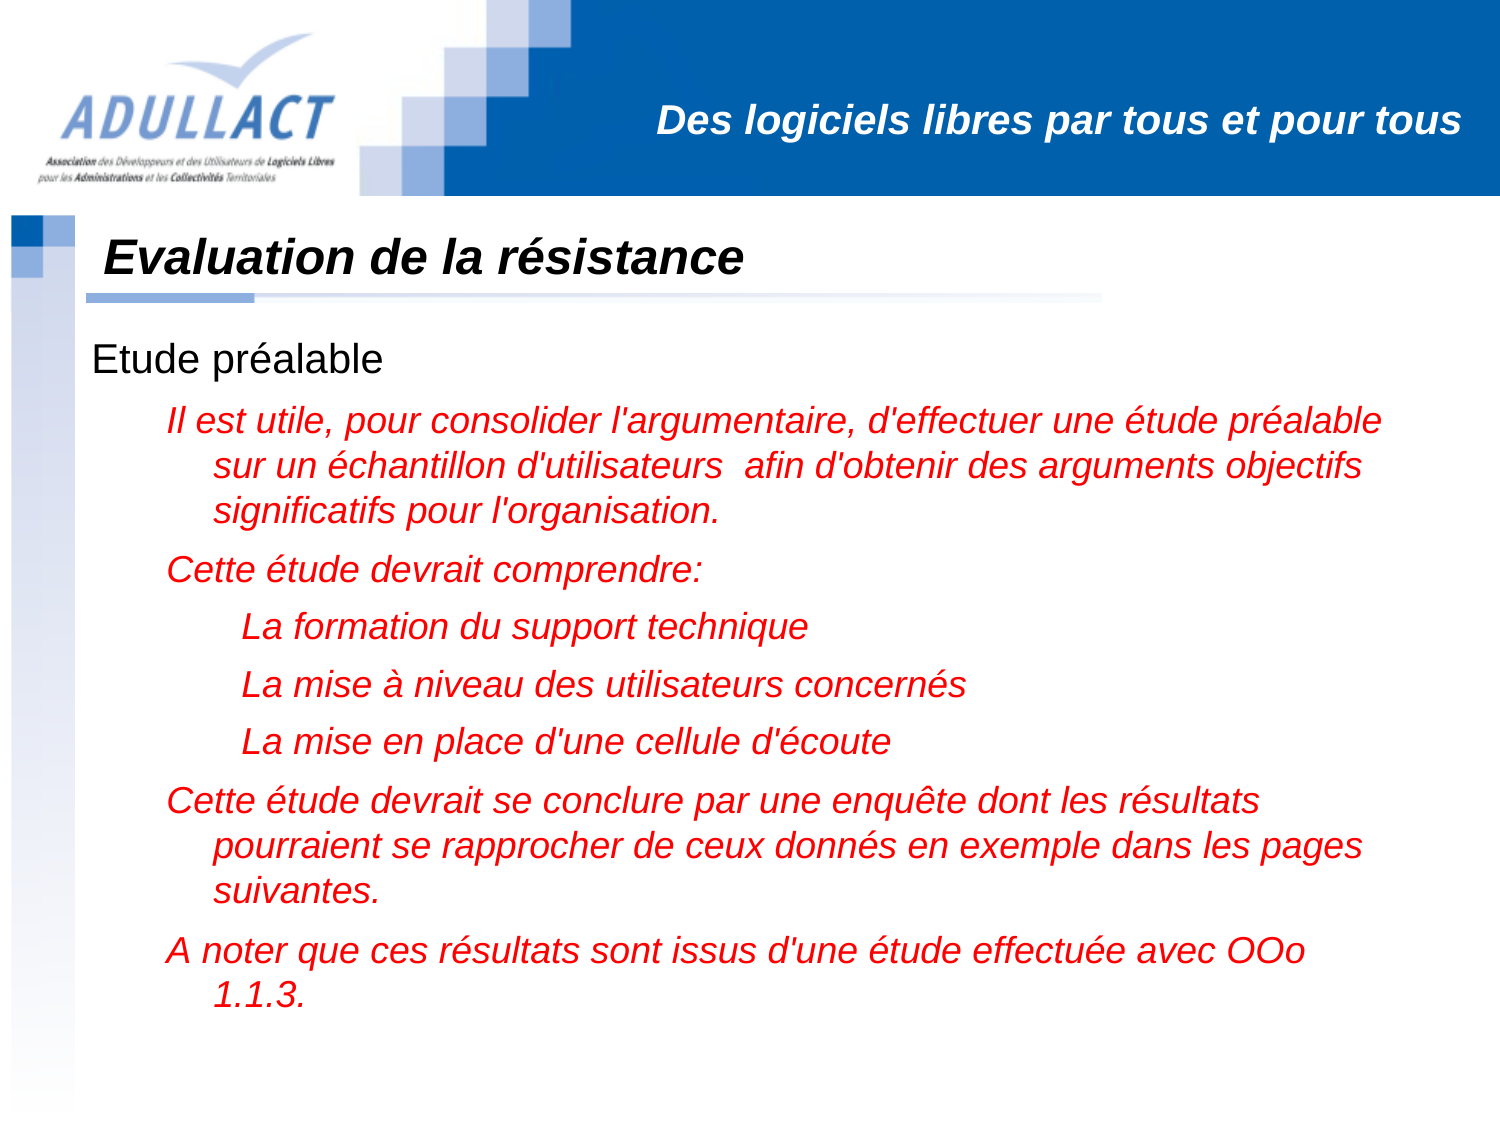

Evaluation de la résistance
# Etude préalable
Il est utile, pour consolider l'argumentaire, d'effectuer une étude préalable sur un échantillon d'utilisateurs afin d'obtenir des arguments objectifs significatifs pour l'organisation.
Cette étude devrait comprendre:
La formation du support technique
La mise à niveau des utilisateurs concernés
La mise en place d'une cellule d'écoute
Cette étude devrait se conclure par une enquête dont les résultats pourraient se rapprocher de ceux donnés en exemple dans les pages suivantes.
A noter que ces résultats sont issus d'une étude effectuée avec OOo 1.1.3.